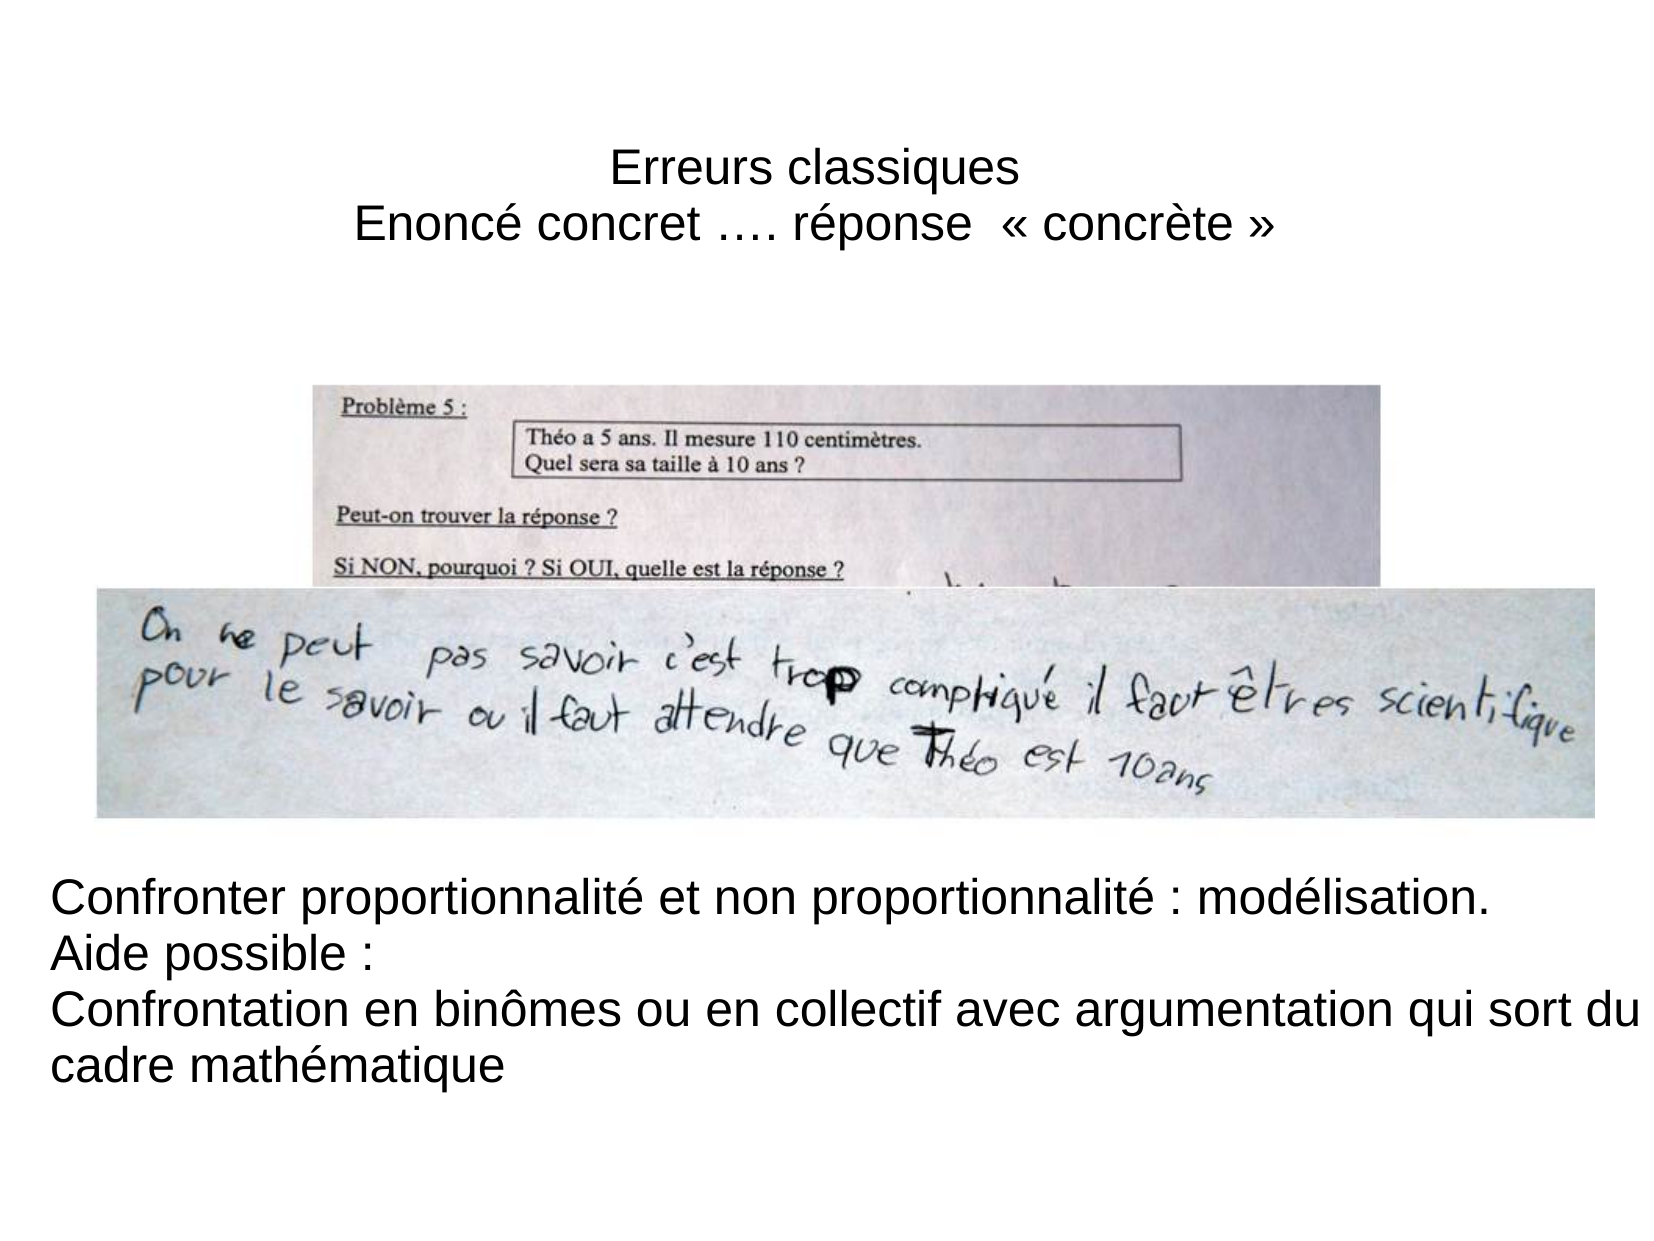

Erreurs classiques
Enoncé concret …. réponse « concrète »
Confronter proportionnalité et non proportionnalité : modélisation.
Aide possible :
Confrontation en binômes ou en collectif avec argumentation qui sort du cadre mathématique